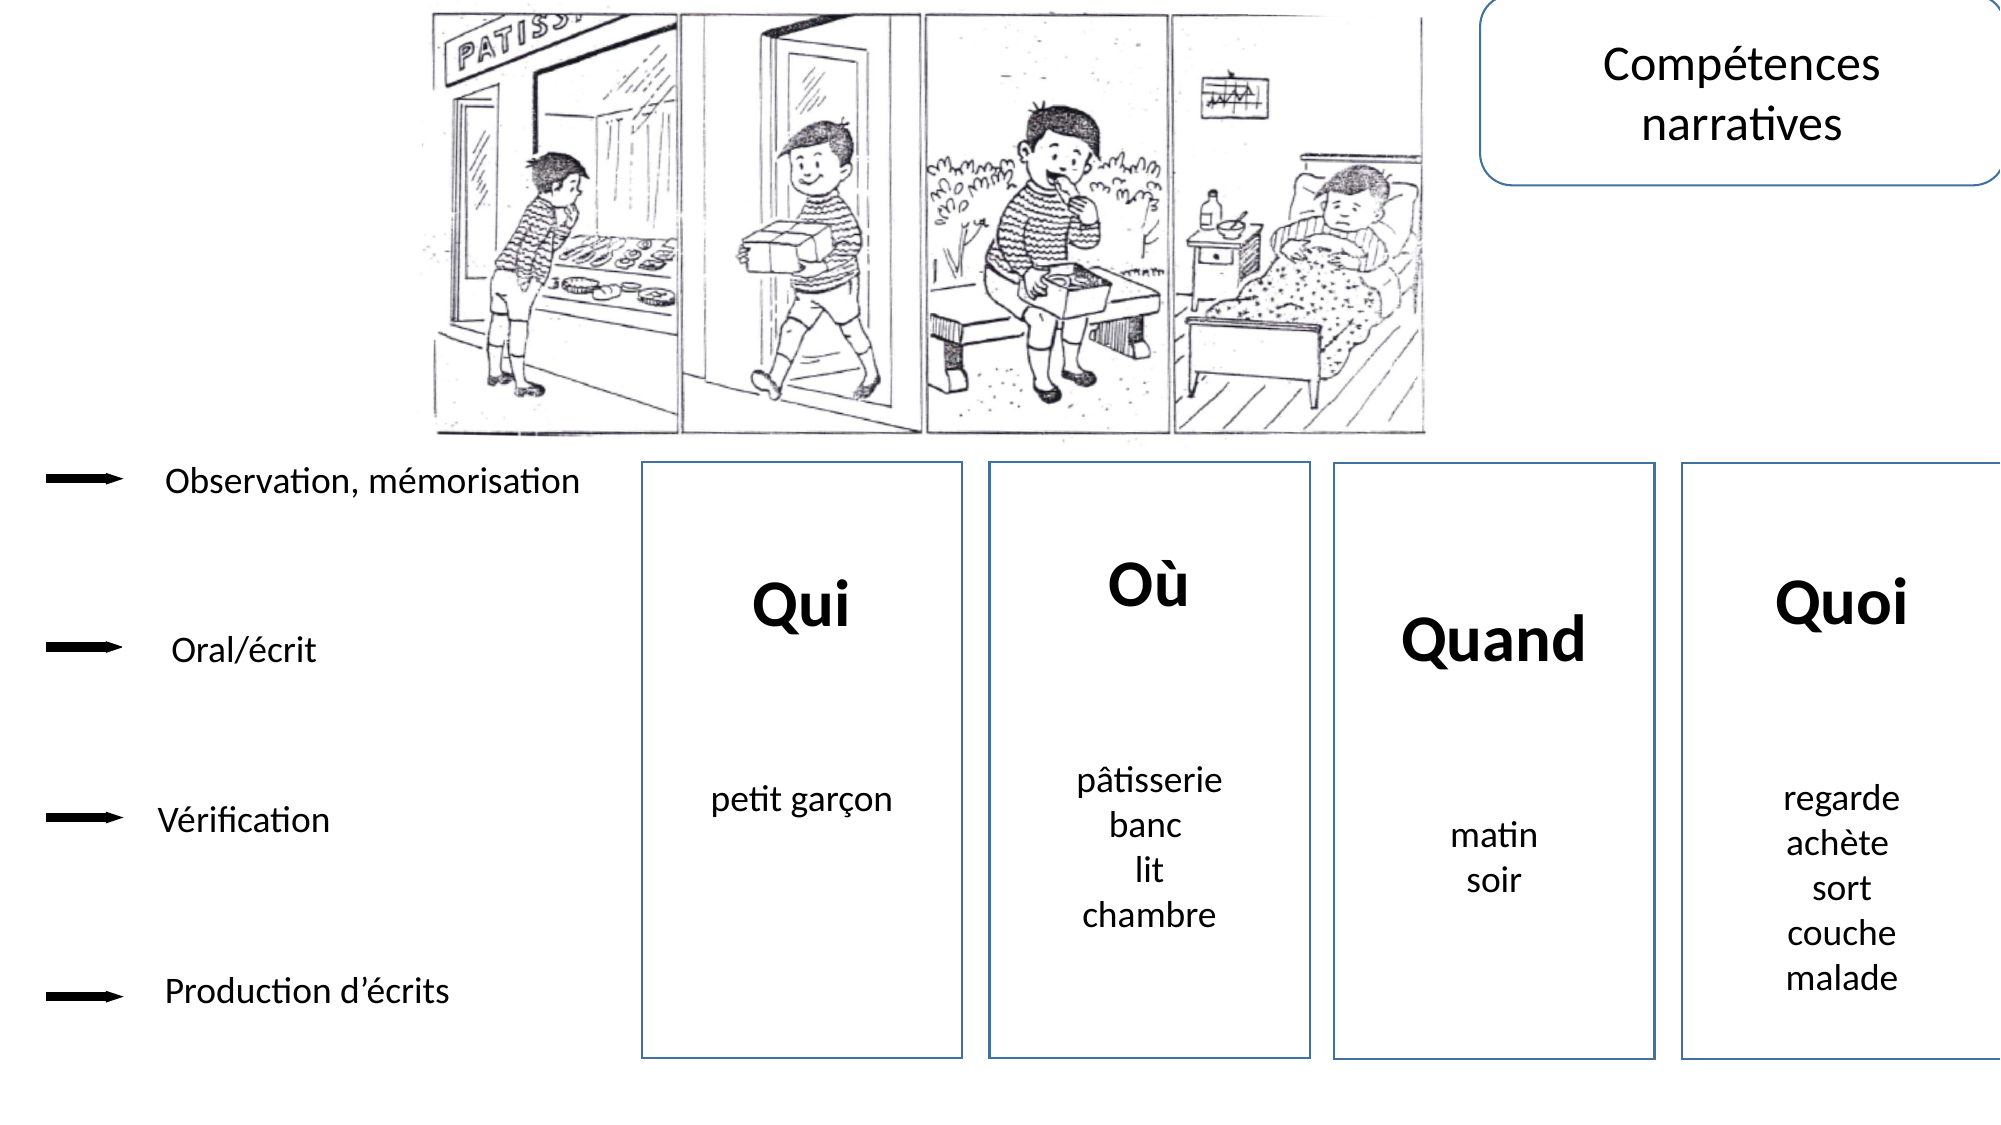

Compétences narratives
Observation, mémorisation
Qui
petit garçon
Où
pâtisserie
banc
lit
chambre
Quand
matin
soir
Quoi
regarde
achète
sort
couche
malade
Oral/écrit
Vérification
Production d’écrits